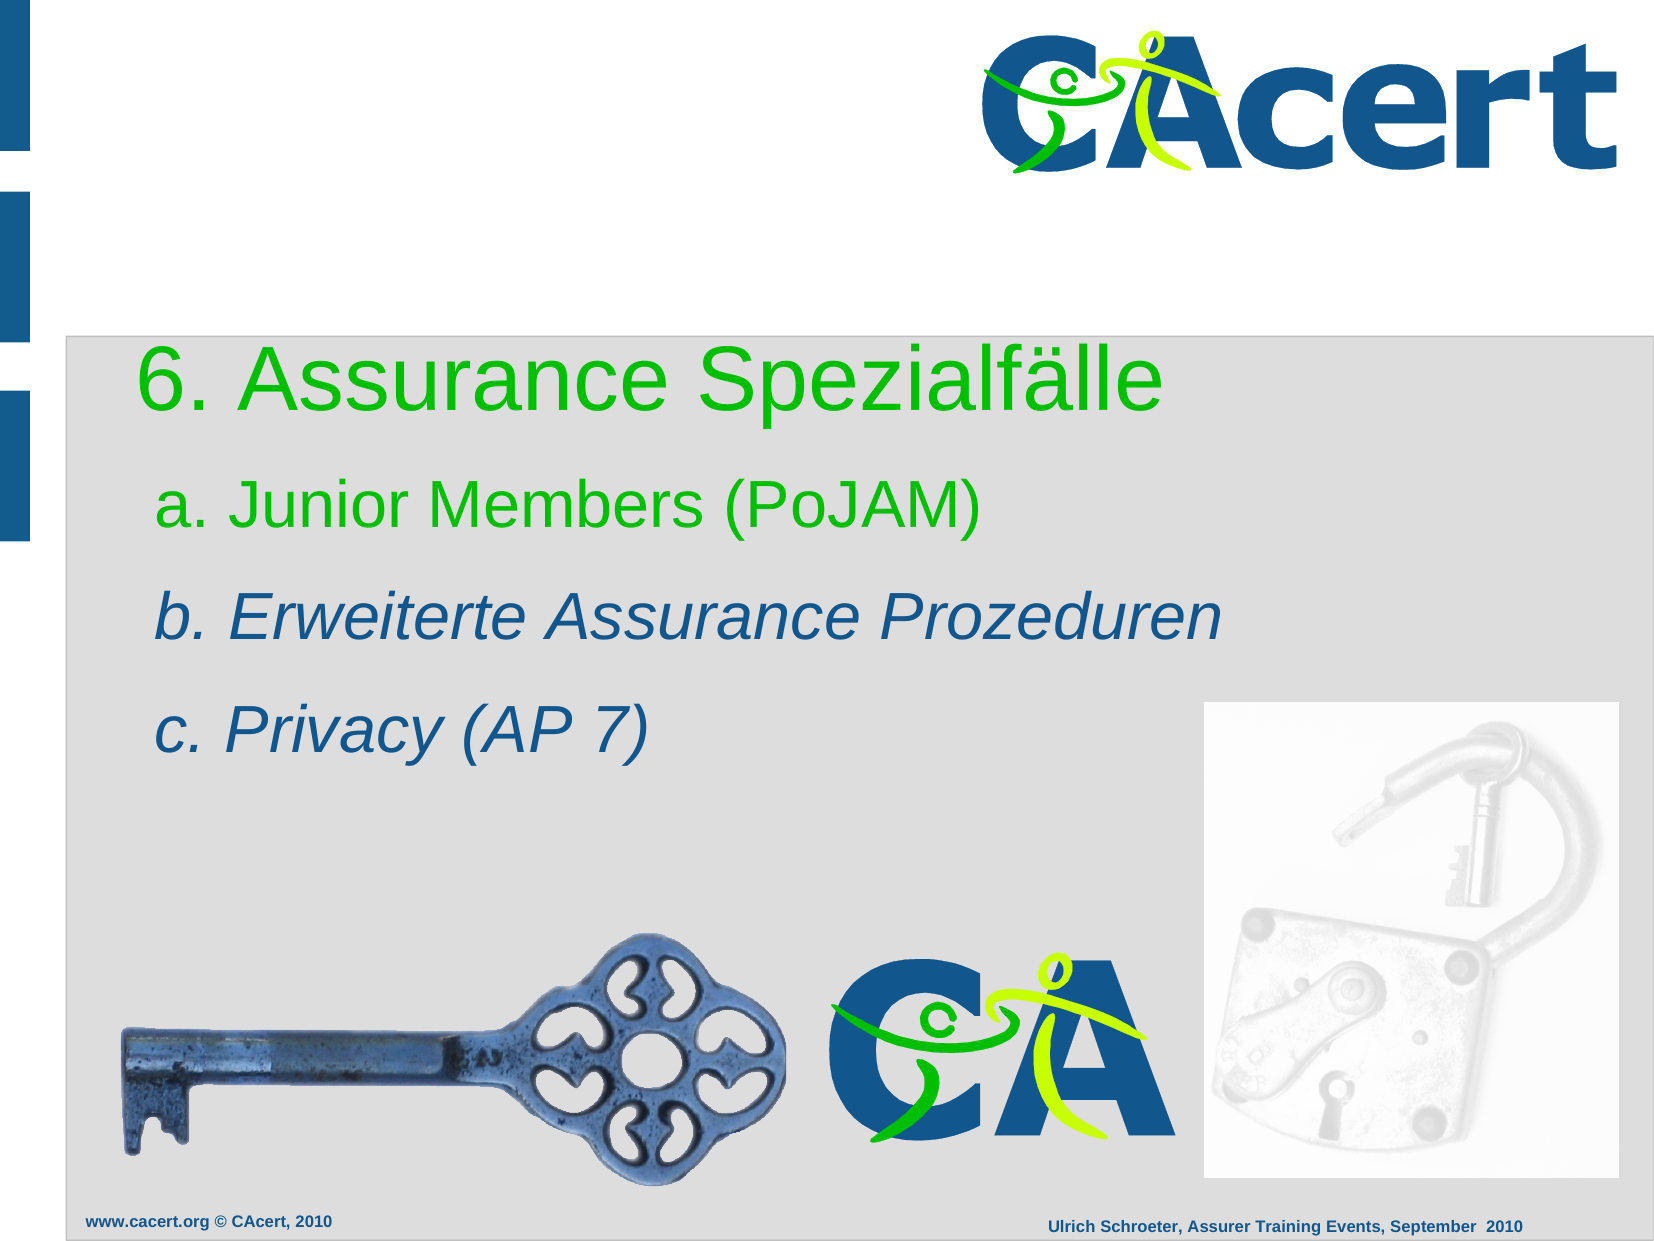

# 6. Assurance Spezialfälle a. Junior Members (PoJAM) b. Erweiterte Assurance Prozeduren c. Privacy (AP 7)